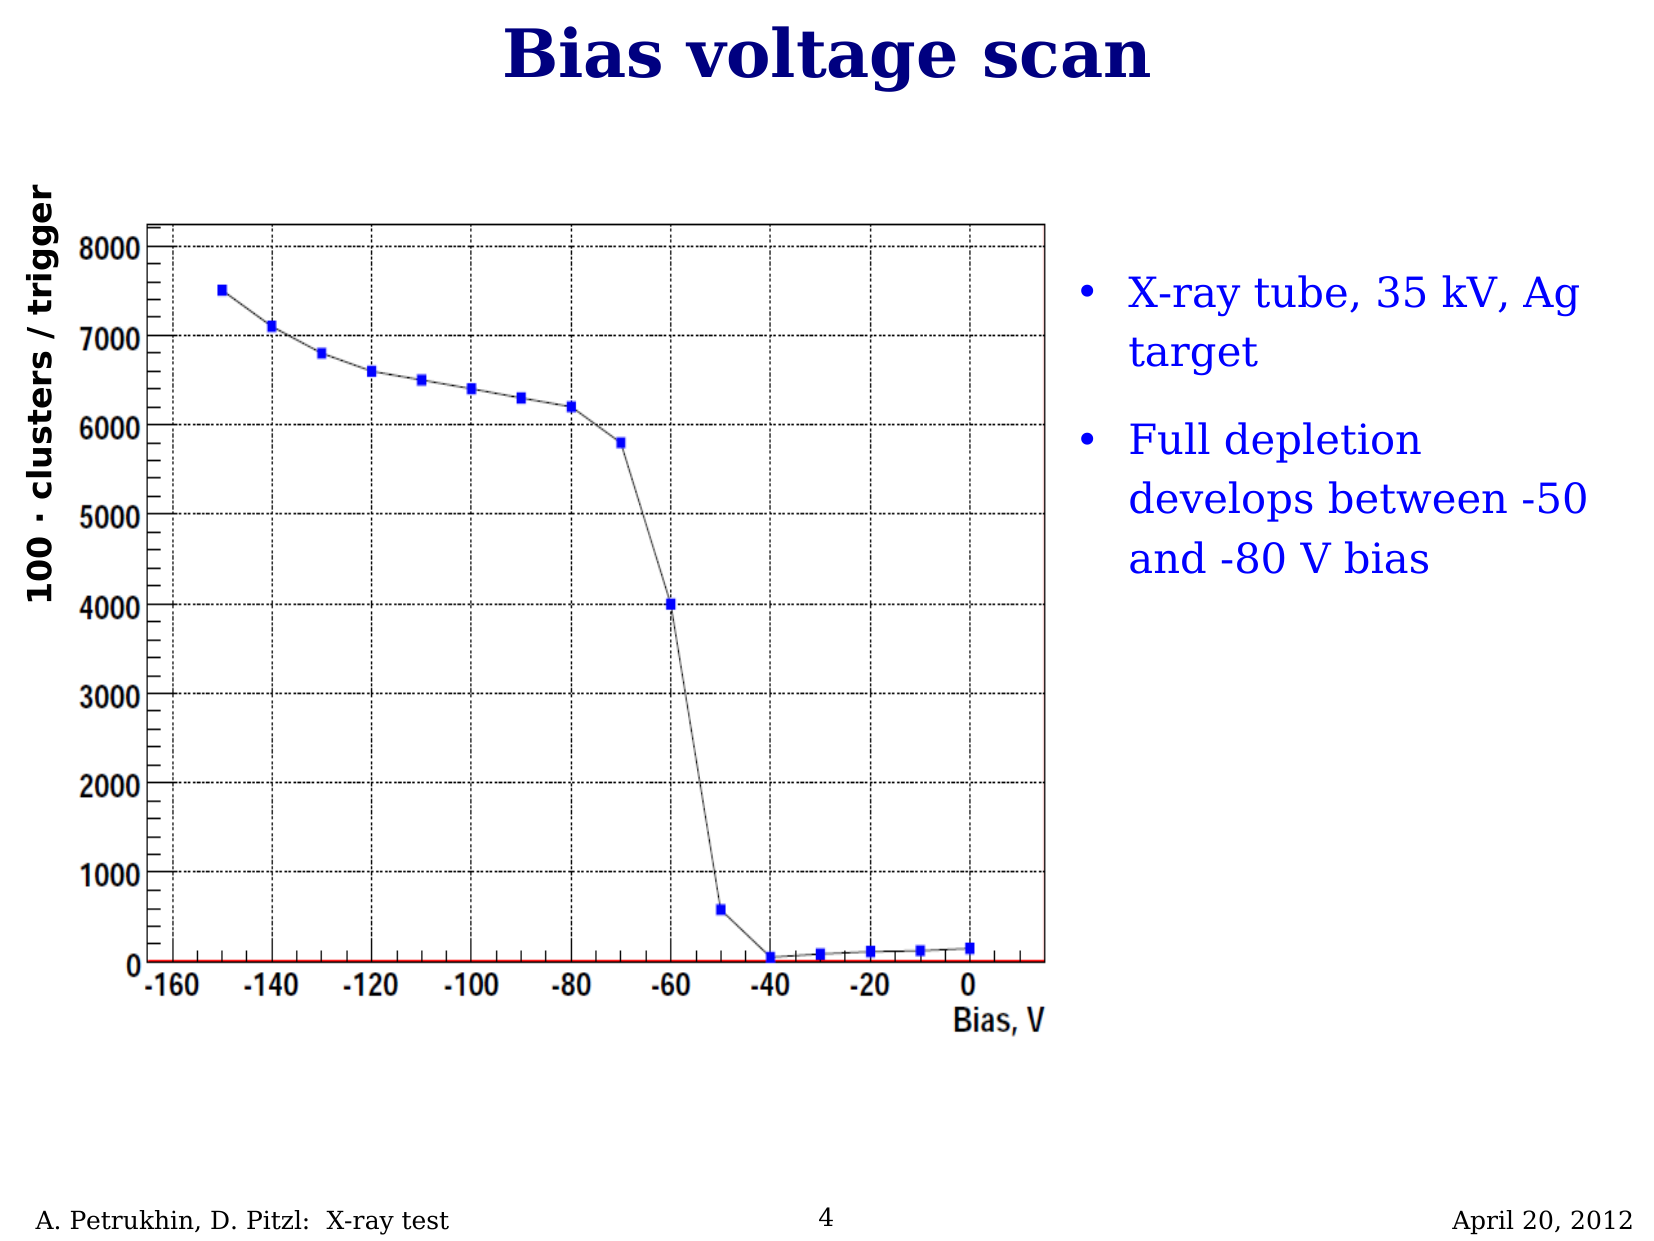

# Bias voltage scan
X-ray tube, 35 kV, Ag target
Full depletion develops between -50 and -80 V bias
100 · clusters / trigger